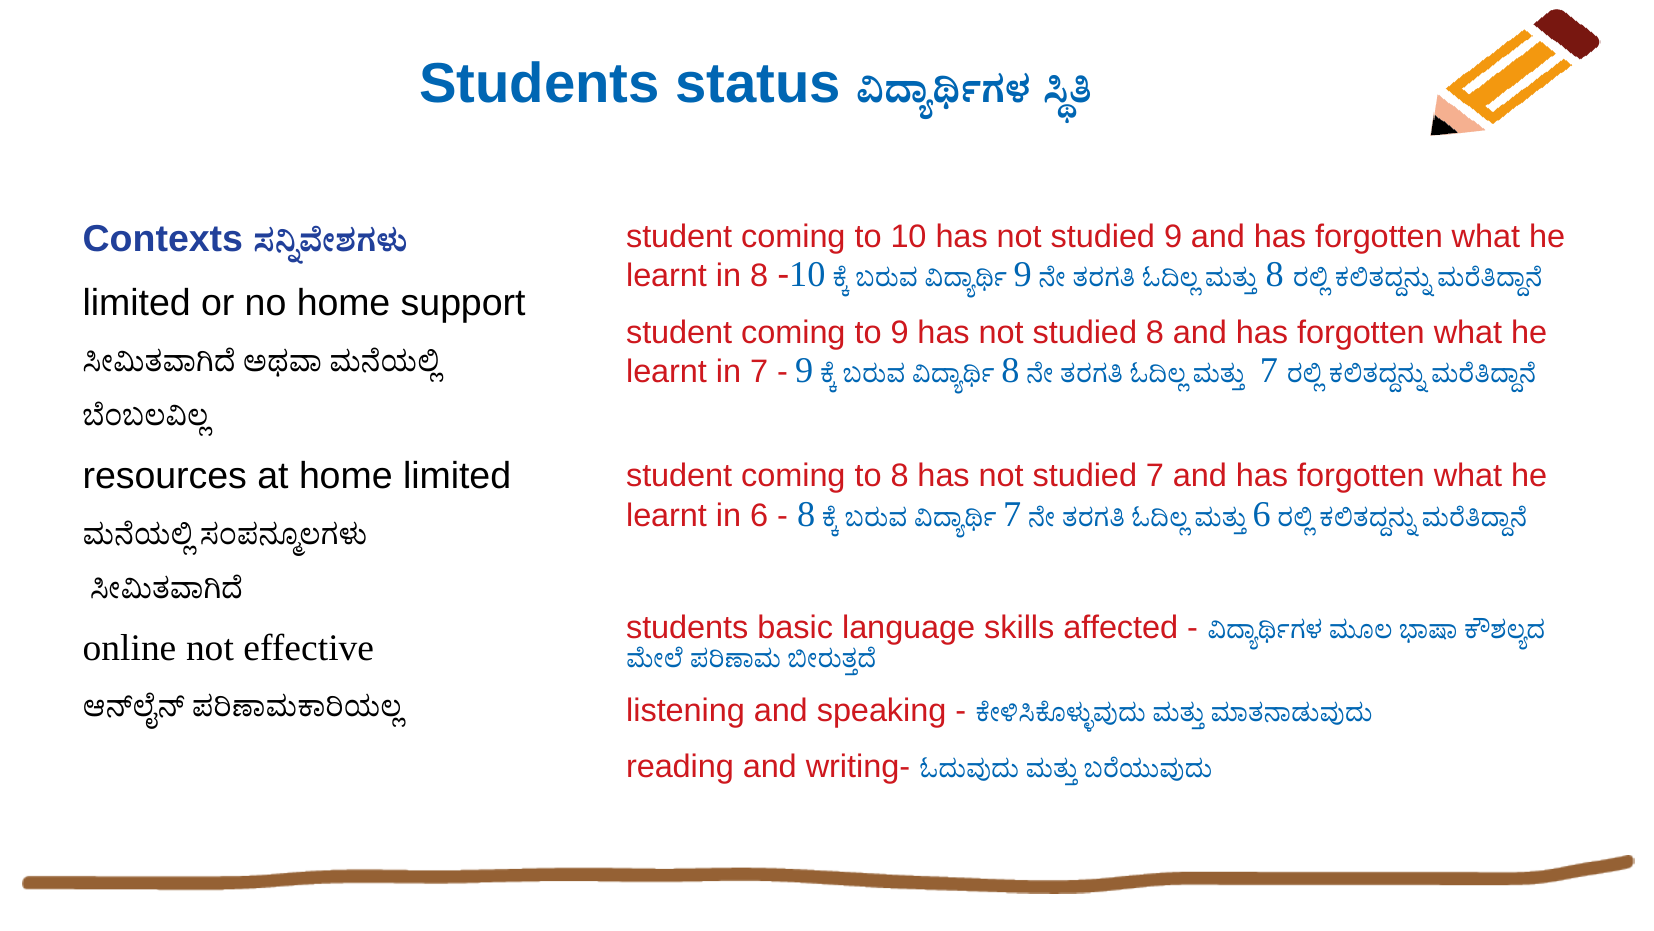

# Students status ವಿದ್ಯಾರ್ಥಿಗಳ ಸ್ಥಿತಿ
Contexts ಸನ್ನಿವೇಶಗಳು
limited or no home support
ಸೀಮಿತವಾಗಿದೆ ಅಥವಾ ಮನೆಯಲ್ಲಿ
ಬೆಂಬಲವಿಲ್ಲ
resources at home limited
ಮನೆಯಲ್ಲಿ ಸಂಪನ್ಮೂಲಗಳು
 ಸೀಮಿತವಾಗಿದೆ
online not effective
ಆನ್‌ಲೈನ್ ಪರಿಣಾಮಕಾರಿಯಲ್ಲ
student coming to 10 has not studied 9 and has forgotten what he learnt in 8 -10 ಕ್ಕೆ ಬರುವ ವಿದ್ಯಾರ್ಥಿ 9 ನೇ ತರಗತಿ ಓದಿಲ್ಲ ಮತ್ತು 8 ರಲ್ಲಿ ಕಲಿತದ್ದನ್ನು ಮರೆತಿದ್ದಾನೆ
student coming to 9 has not studied 8 and has forgotten what he learnt in 7 - 9 ಕ್ಕೆ ಬರುವ ವಿದ್ಯಾರ್ಥಿ 8 ನೇ ತರಗತಿ ಓದಿಲ್ಲ ಮತ್ತು 7 ರಲ್ಲಿ ಕಲಿತದ್ದನ್ನು ಮರೆತಿದ್ದಾನೆ
student coming to 8 has not studied 7 and has forgotten what he learnt in 6 - 8 ಕ್ಕೆ ಬರುವ ವಿದ್ಯಾರ್ಥಿ 7 ನೇ ತರಗತಿ ಓದಿಲ್ಲ ಮತ್ತು 6 ರಲ್ಲಿ ಕಲಿತದ್ದನ್ನು ಮರೆತಿದ್ದಾನೆ
students basic language skills affected - ವಿದ್ಯಾರ್ಥಿಗಳ ಮೂಲ ಭಾಷಾ ಕೌಶಲ್ಯದ ಮೇಲೆ ಪರಿಣಾಮ ಬೀರುತ್ತದೆ
listening and speaking - ಕೇಳಿಸಿಕೊಳ್ಳುವುದು ಮತ್ತು ಮಾತನಾಡುವುದು
reading and writing- ಓದುವುದು ಮತ್ತು ಬರೆಯುವುದು